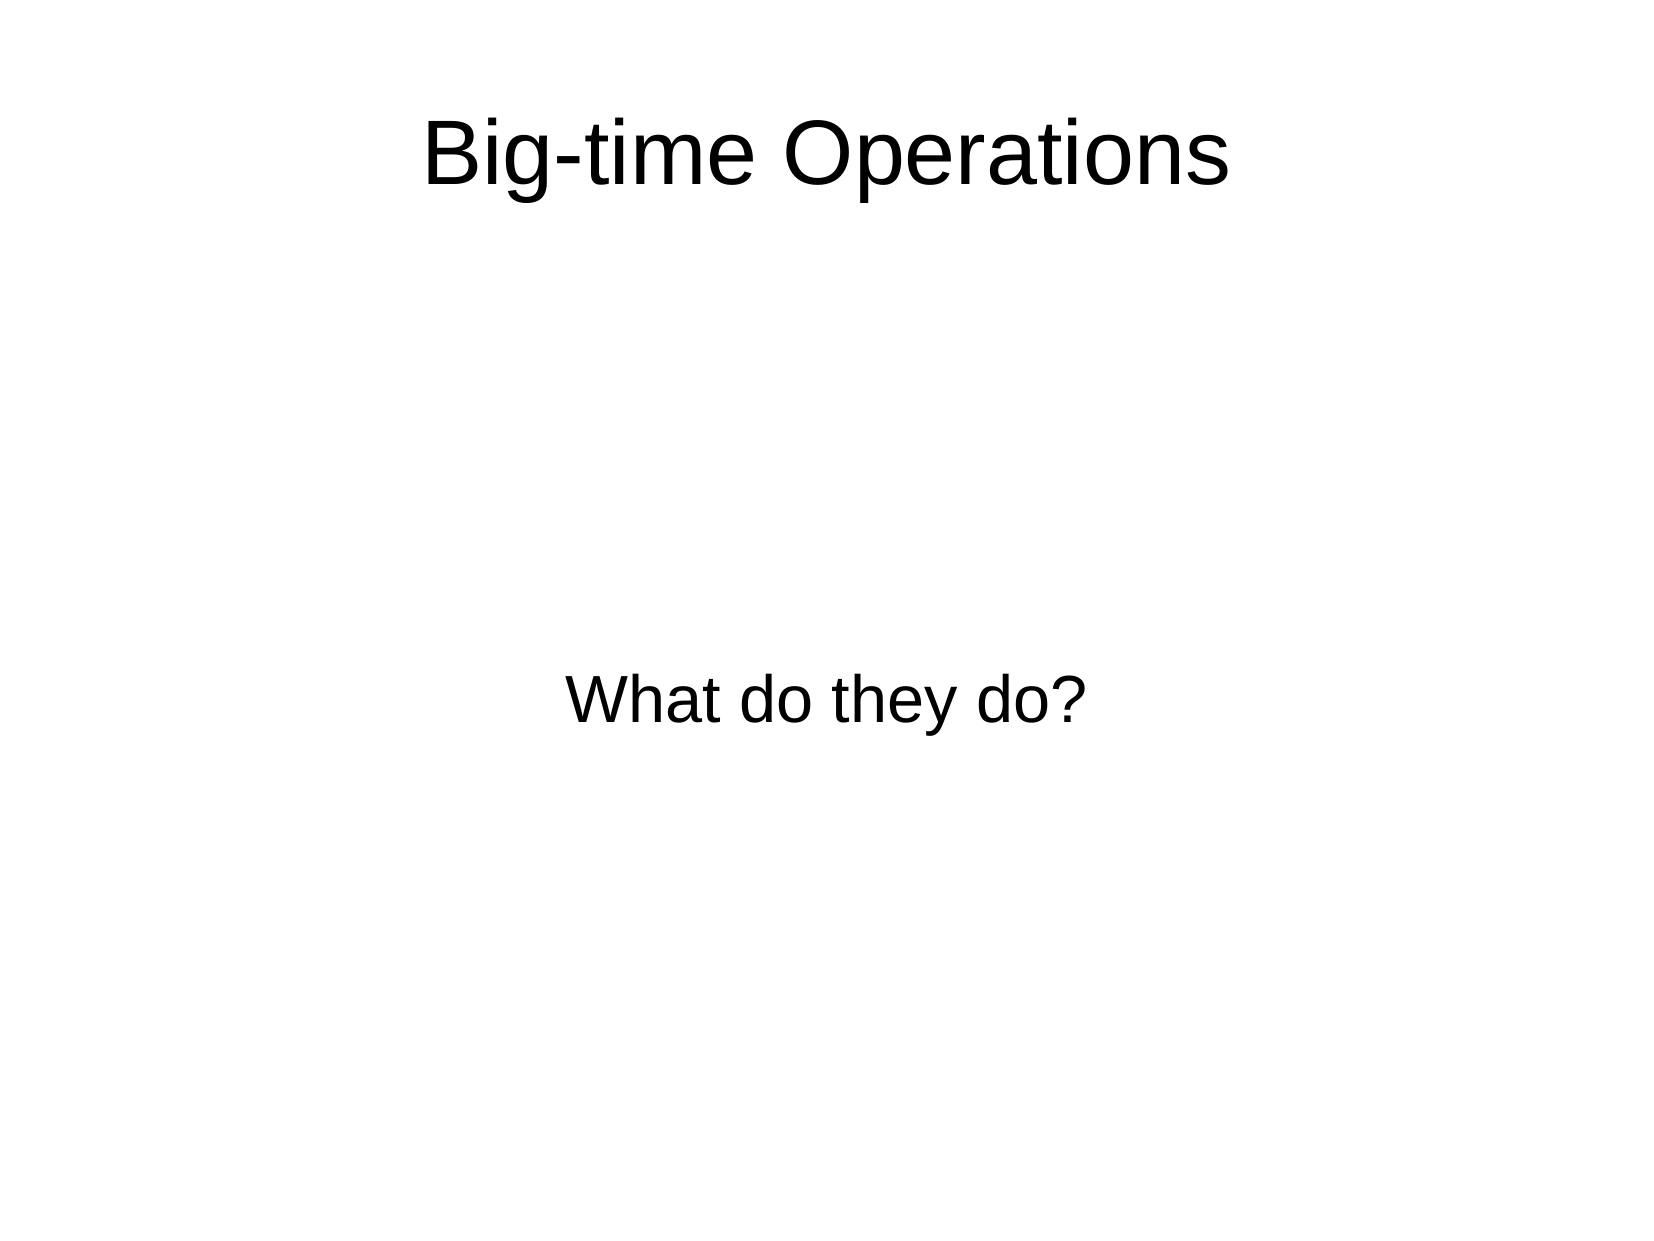

# Big-time Operations
What do they do?